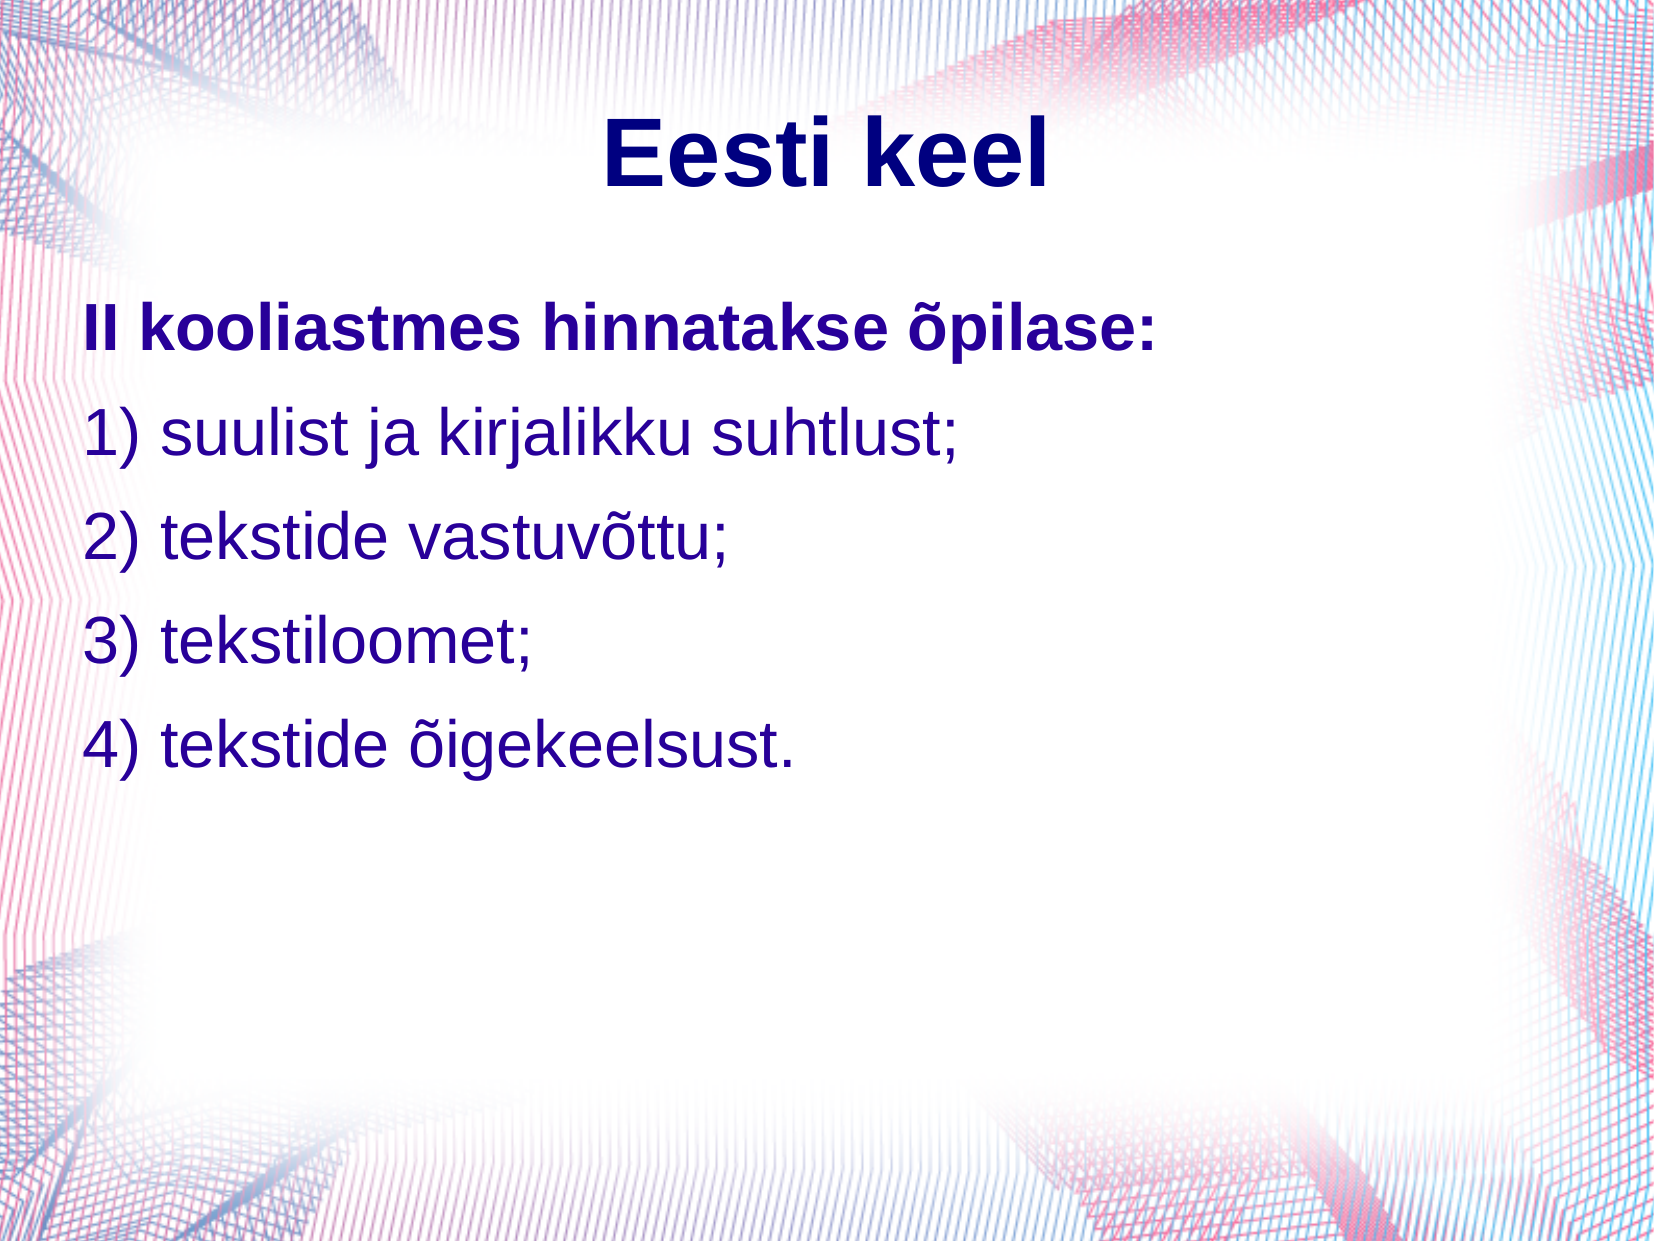

# Eesti keel
II kooliastmes hinnatakse õpilase:
1) suulist ja kirjalikku suhtlust;
2) tekstide vastuvõttu;
3) tekstiloomet;
4) tekstide õigekeelsust.